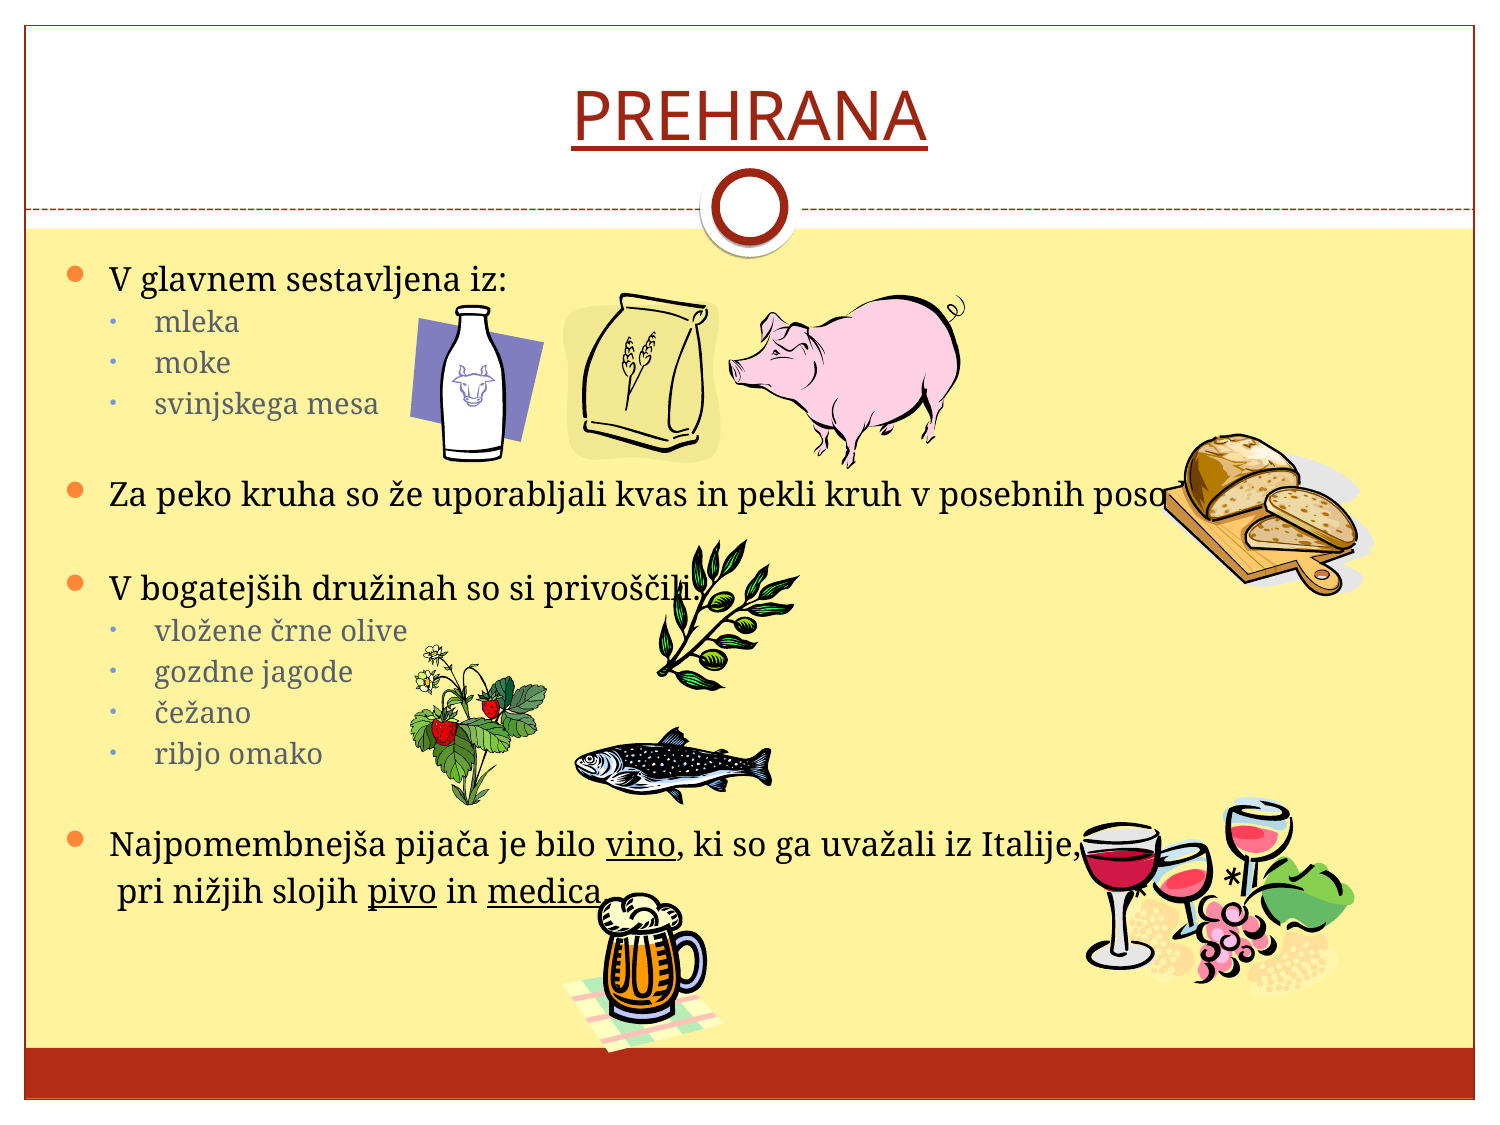

# PREHRANA
V glavnem sestavljena iz:
mleka
moke
svinjskega mesa
Za peko kruha so že uporabljali kvas in pekli kruh v posebnih posodah.
V bogatejših družinah so si privoščili:
vložene črne olive
gozdne jagode
čežano
ribjo omako
Najpomembnejša pijača je bilo vino, ki so ga uvažali iz Italije,
 pri nižjih slojih pivo in medica.